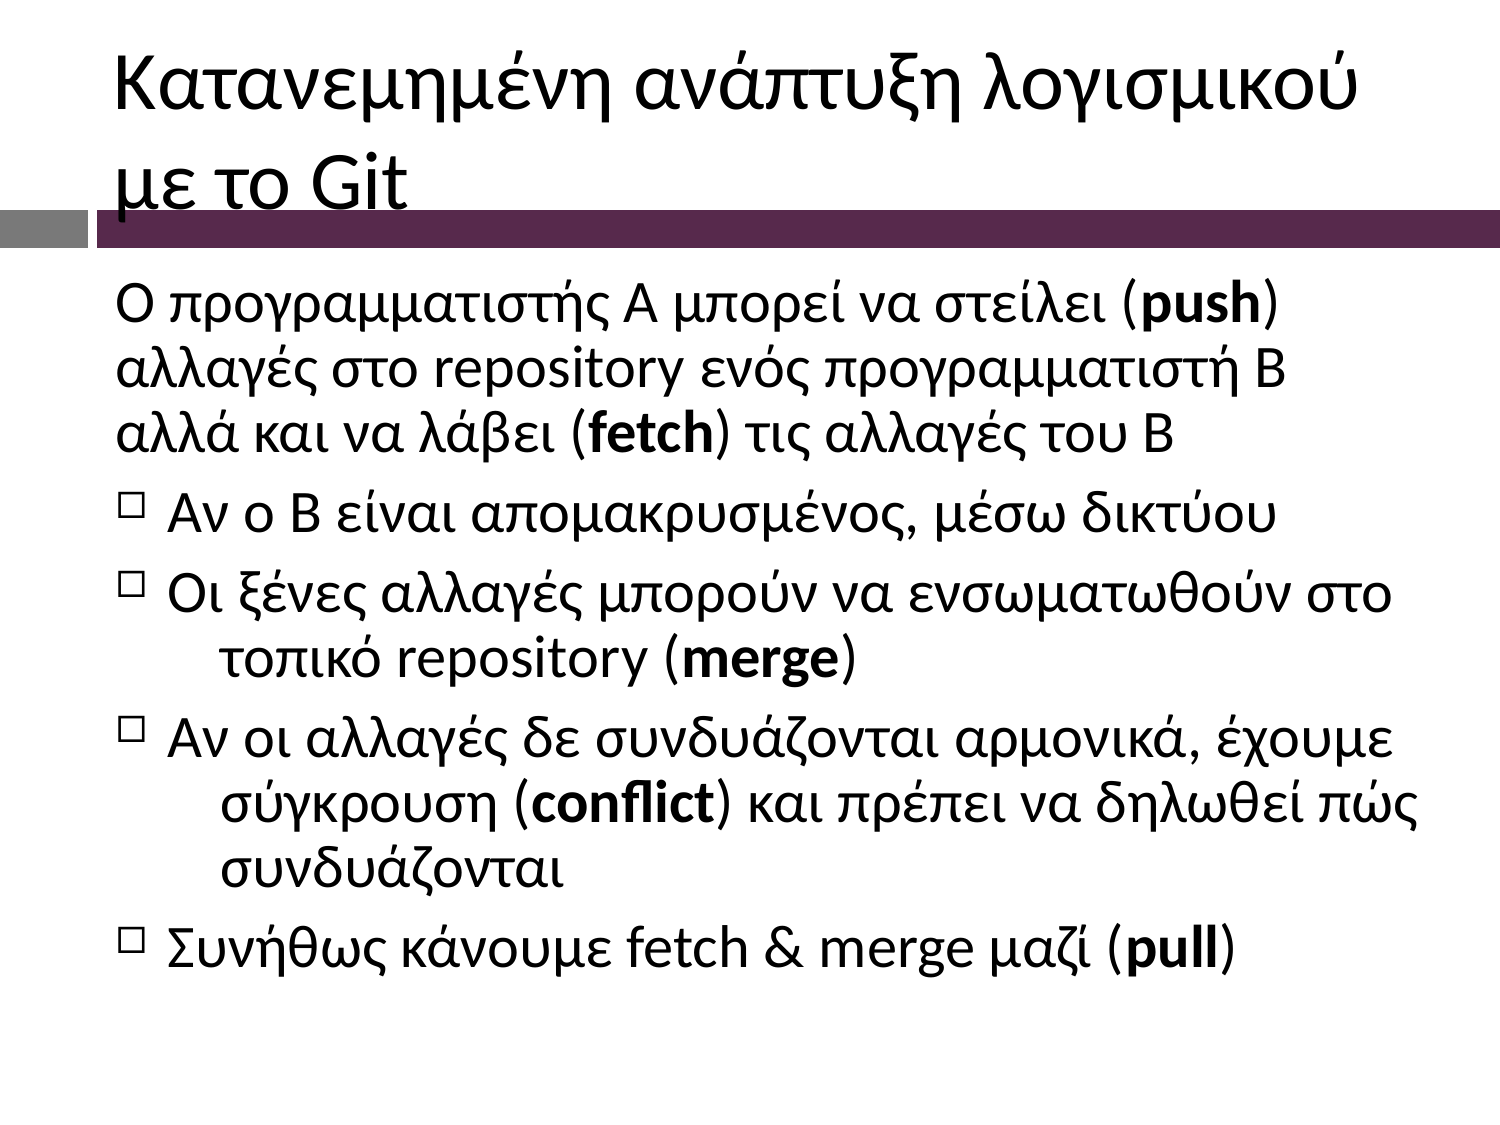

# Κατανεμημένη ανάπτυξη λογισμικού με το Git
Ο προγραμματιστής Α μπορεί να στείλει (push) αλλαγές στο repository ενός προγραμματιστή Β αλλά και να λάβει (fetch) τις αλλαγές του Β
Αν ο Β είναι απομακρυσμένος, μέσω δικτύου
Οι ξένες αλλαγές μπορούν να ενσωματωθούν στο τοπικό repository (merge)
Αν οι αλλαγές δε συνδυάζονται αρμονικά, έχουμε σύγκρουση (conflict) και πρέπει να δηλωθεί πώς συνδυάζονται
Συνήθως κάνουμε fetch & merge μαζί (pull)